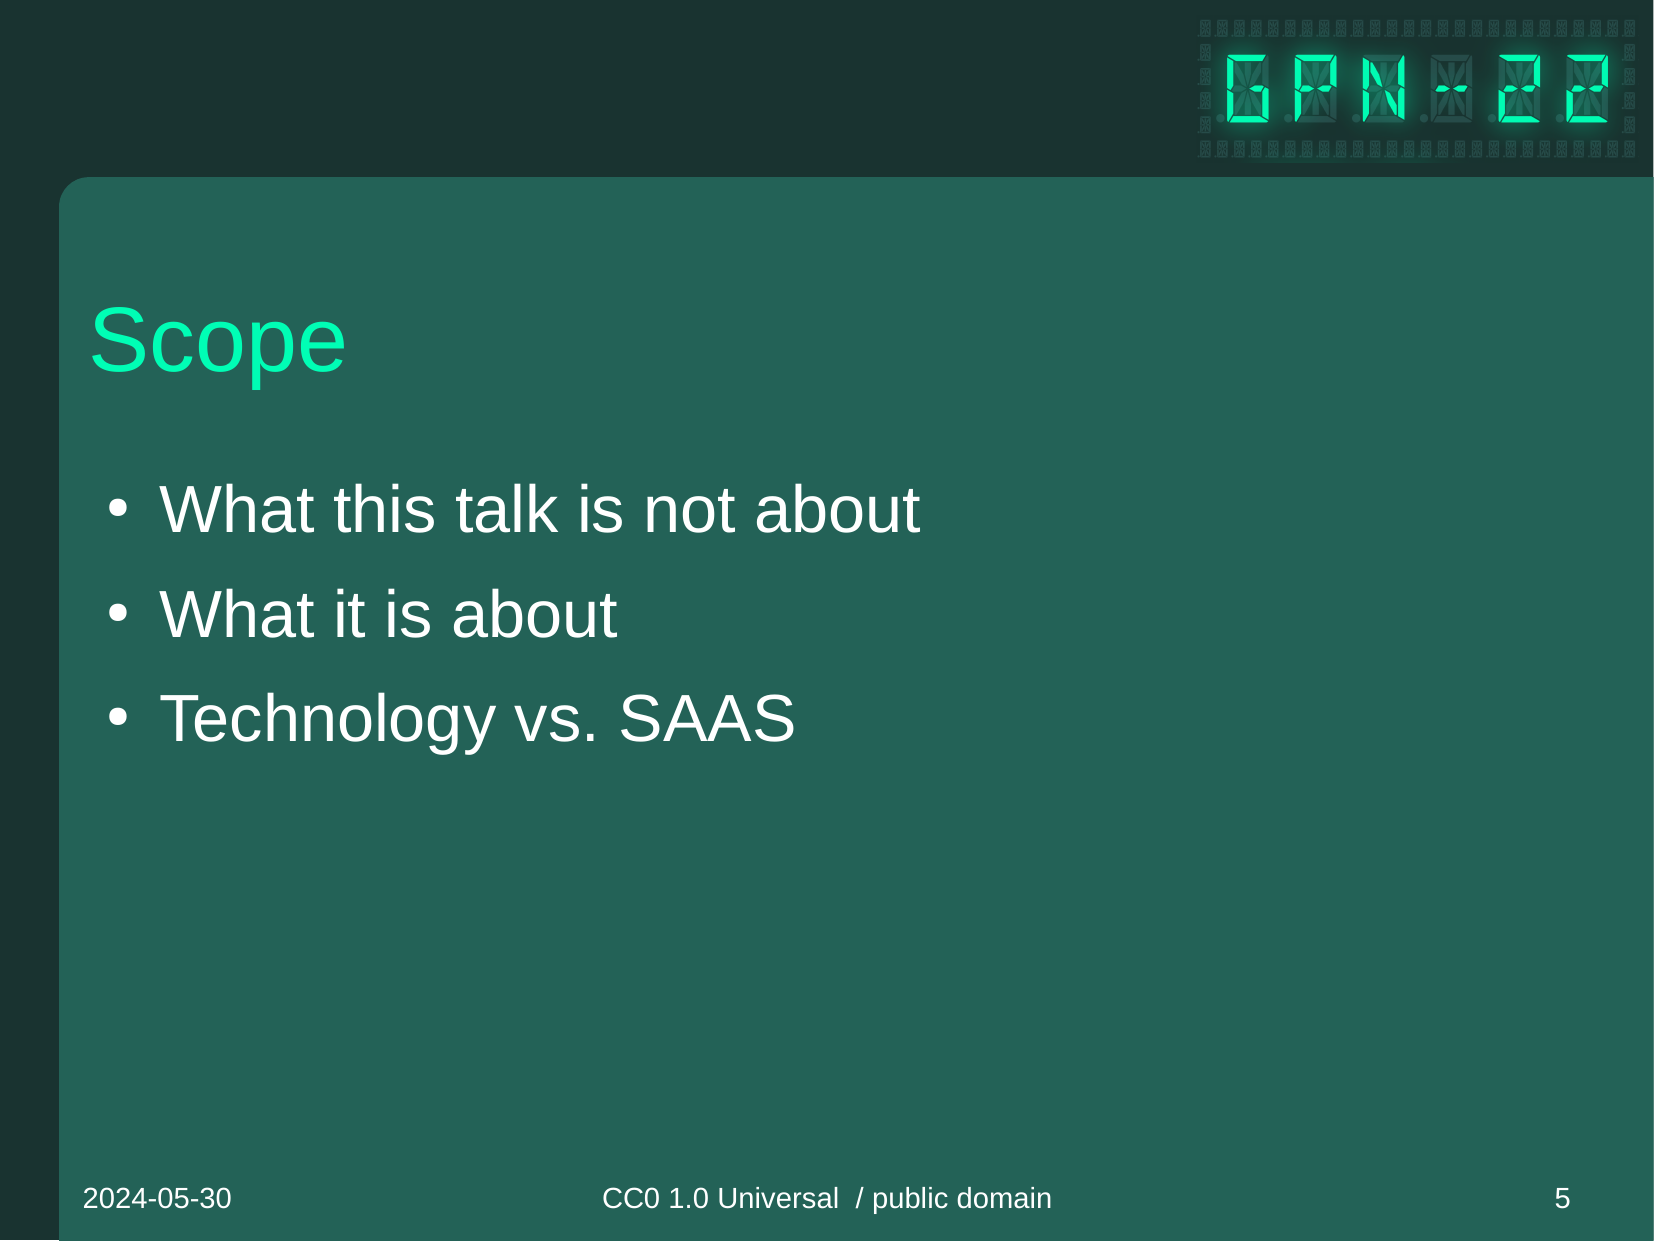

# Scope
What this talk is not about
What it is about
Technology vs. SAAS